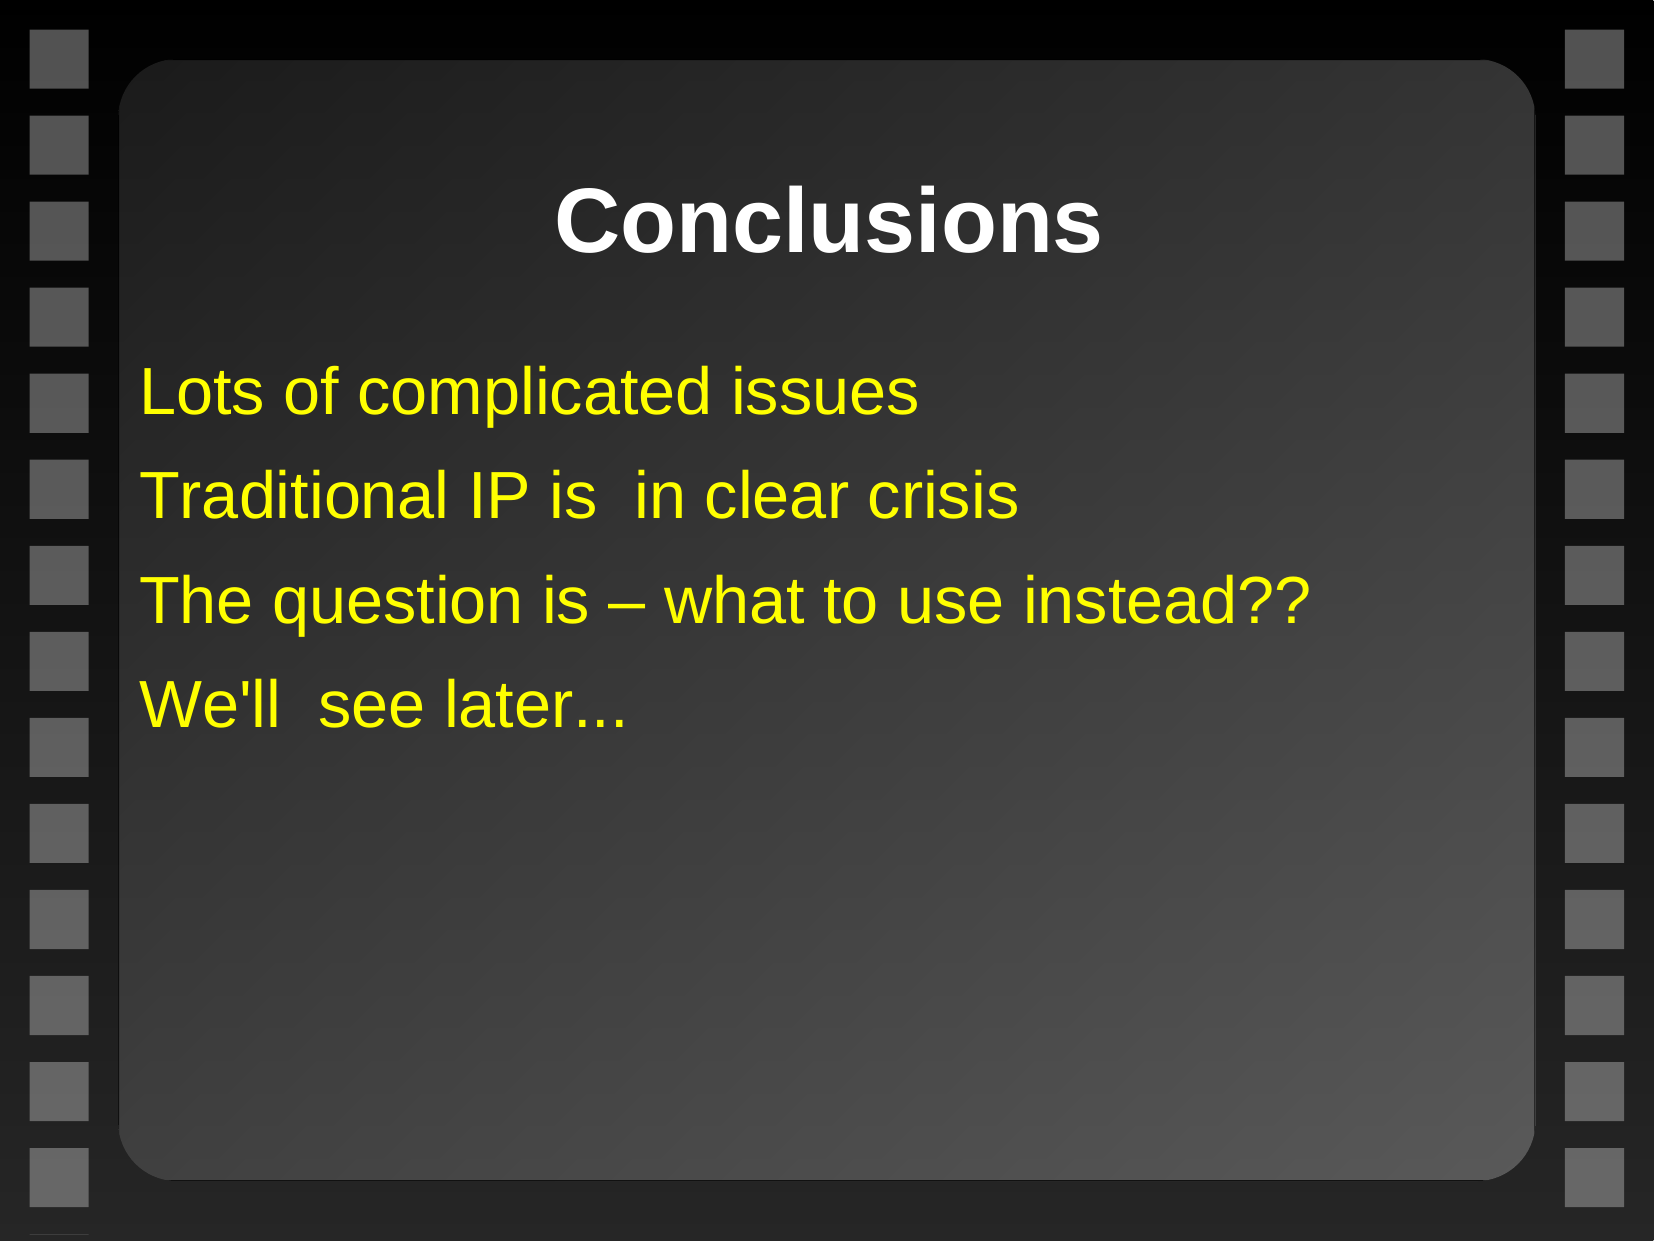

# Conclusions
Lots of complicated issues
Traditional IP is in clear crisis
The question is – what to use instead??
We'll see later...